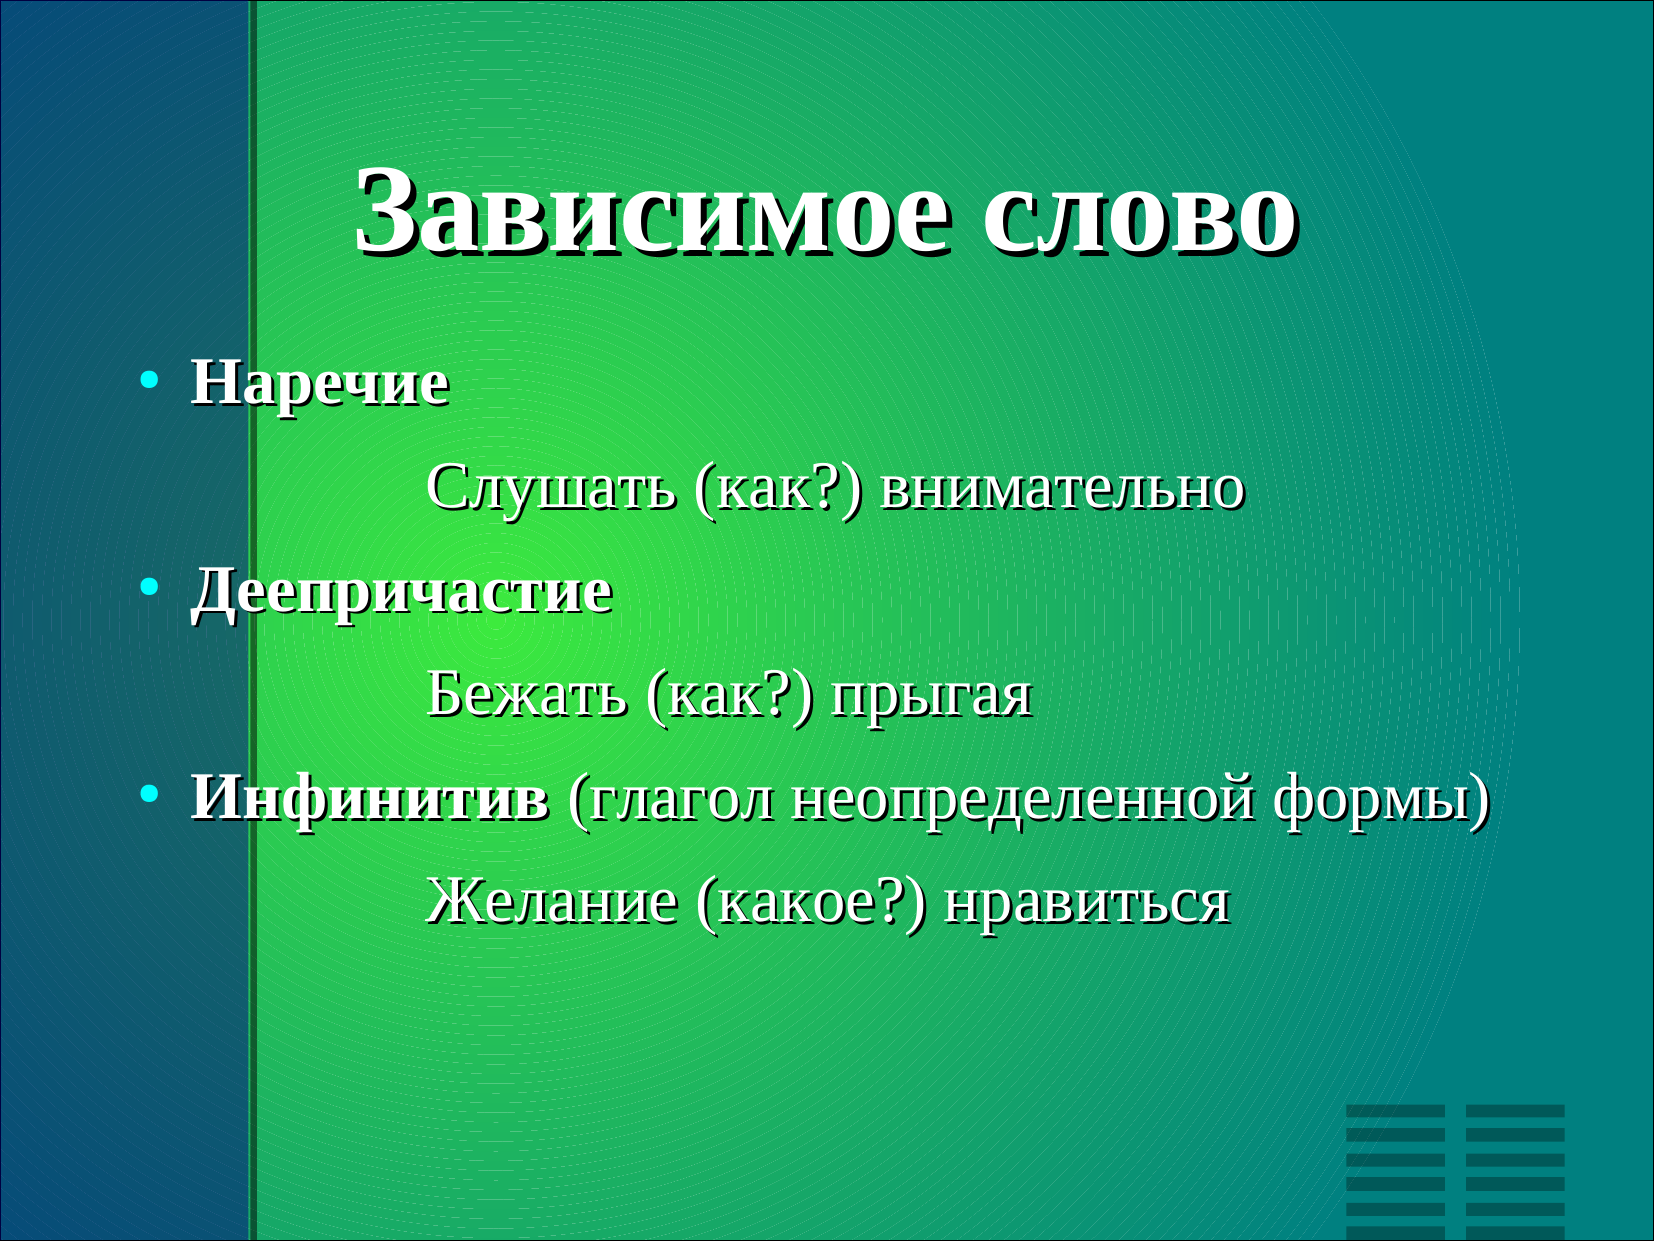

# Зависимое слово
Наречие
 Слушать (как?) внимательно
Деепричастие
 Бежать (как?) прыгая
Инфинитив (глагол неопределенной формы)
 Желание (какое?) нравиться